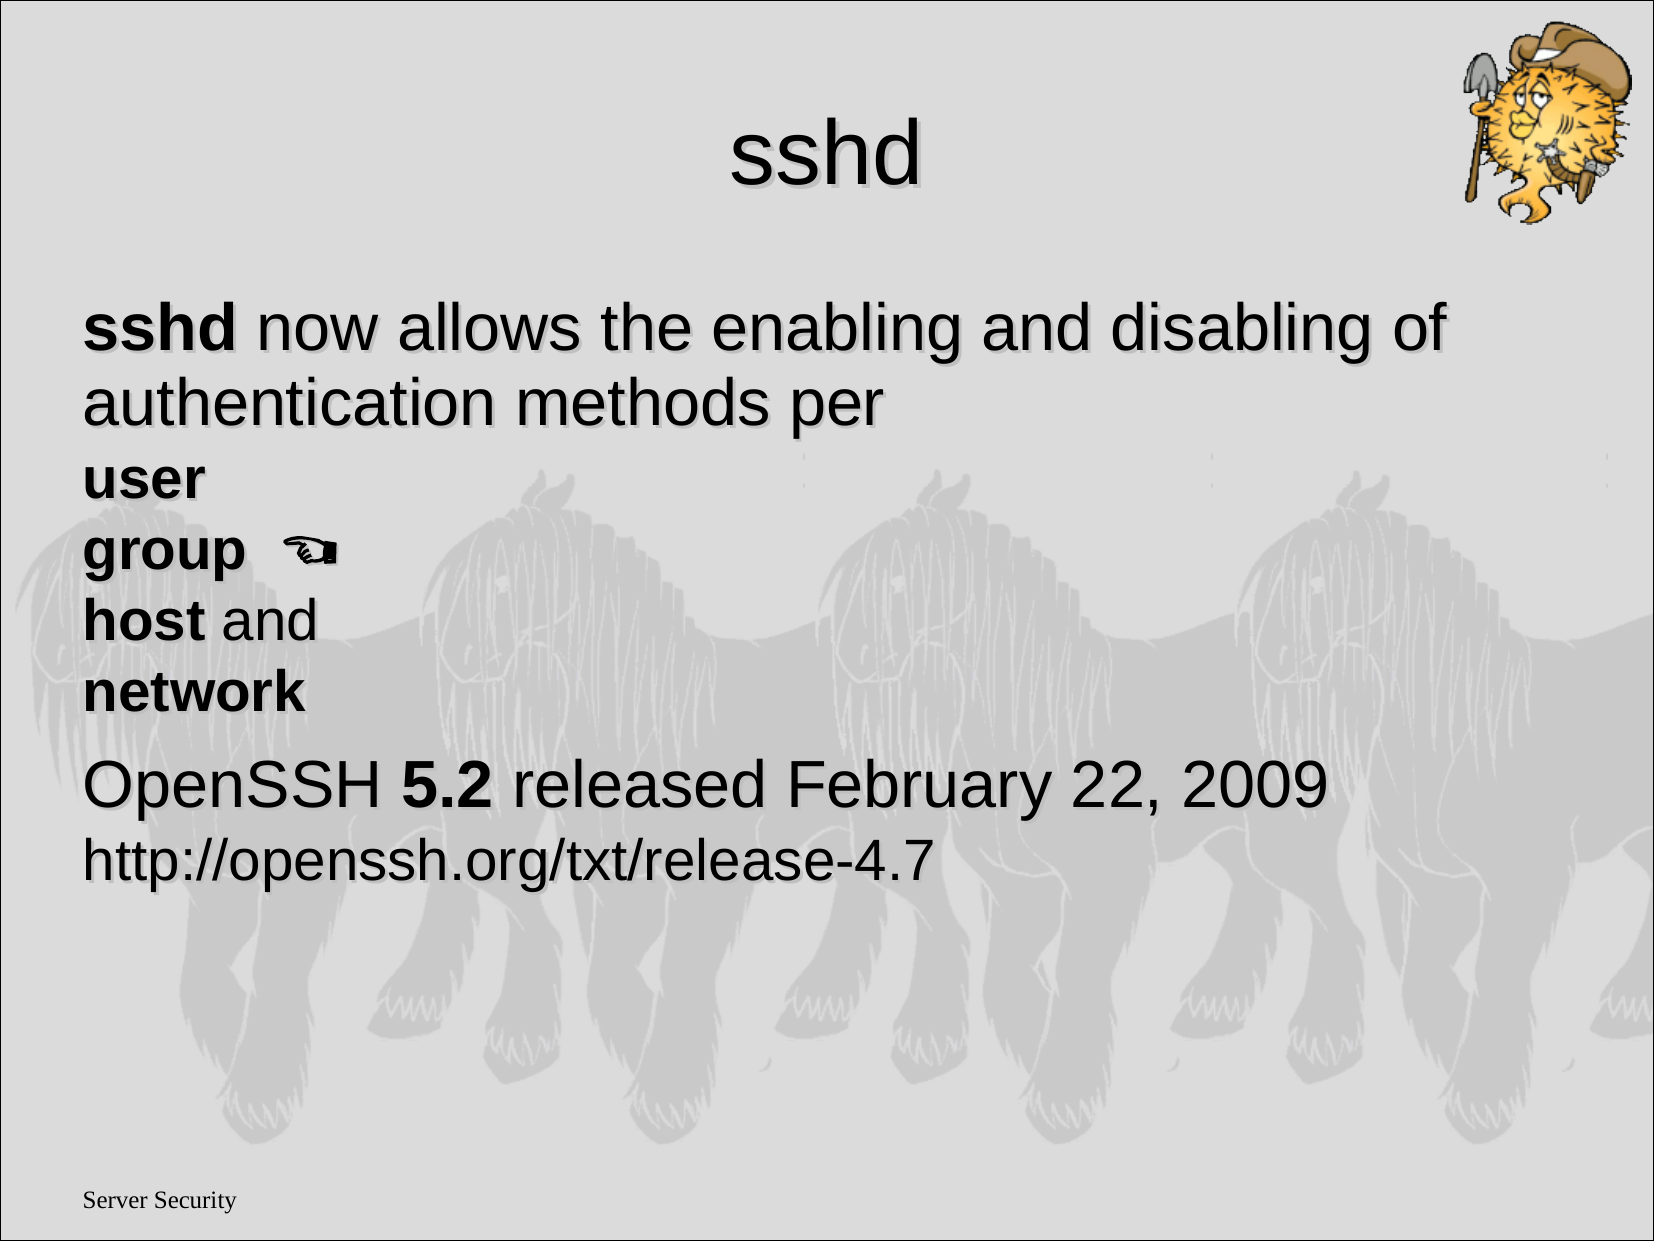

# sshd
sshd now allows the enabling and disabling of authentication methods per
user
group 
host and
network
OpenSSH 5.2 released February 22, 2009
http://openssh.org/txt/release-4.7